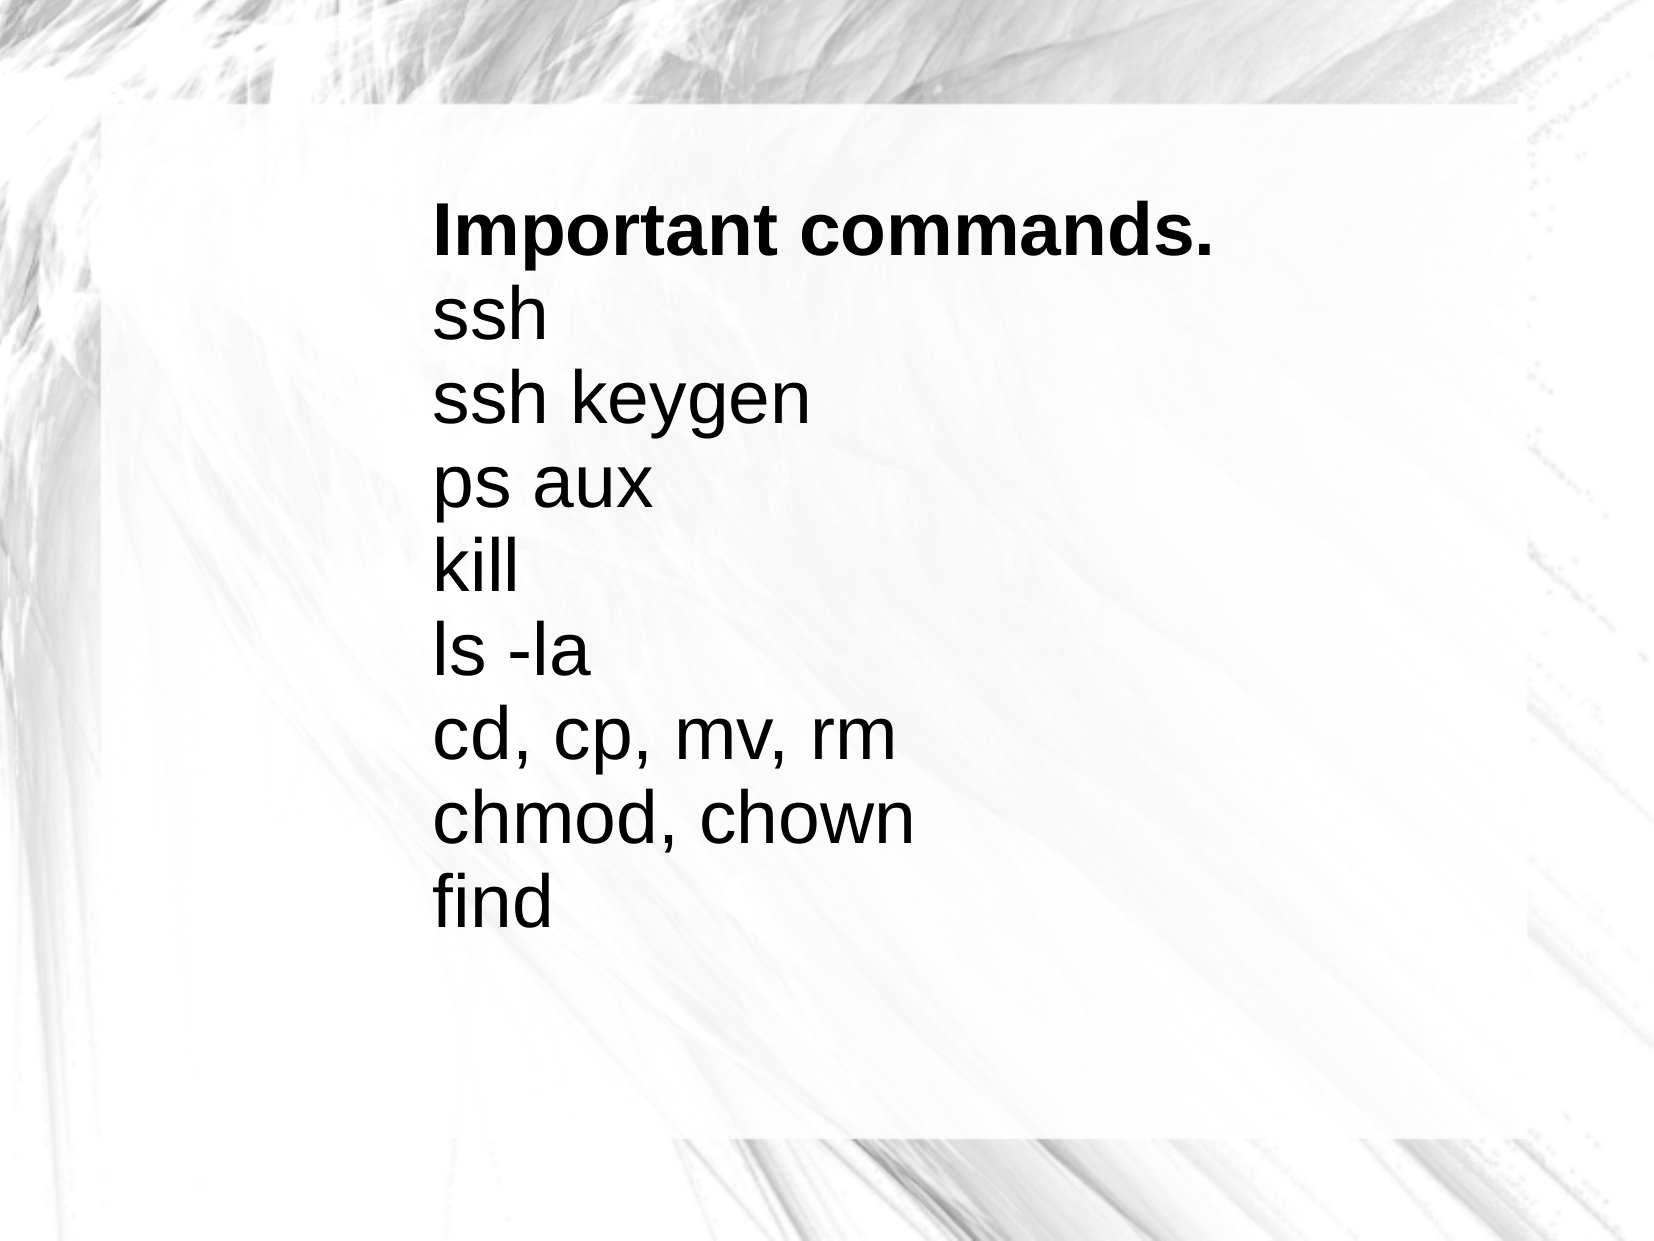

Important commands.
ssh
ssh keygen
ps aux
kill
ls -la
cd, cp, mv, rm
chmod, chown
find